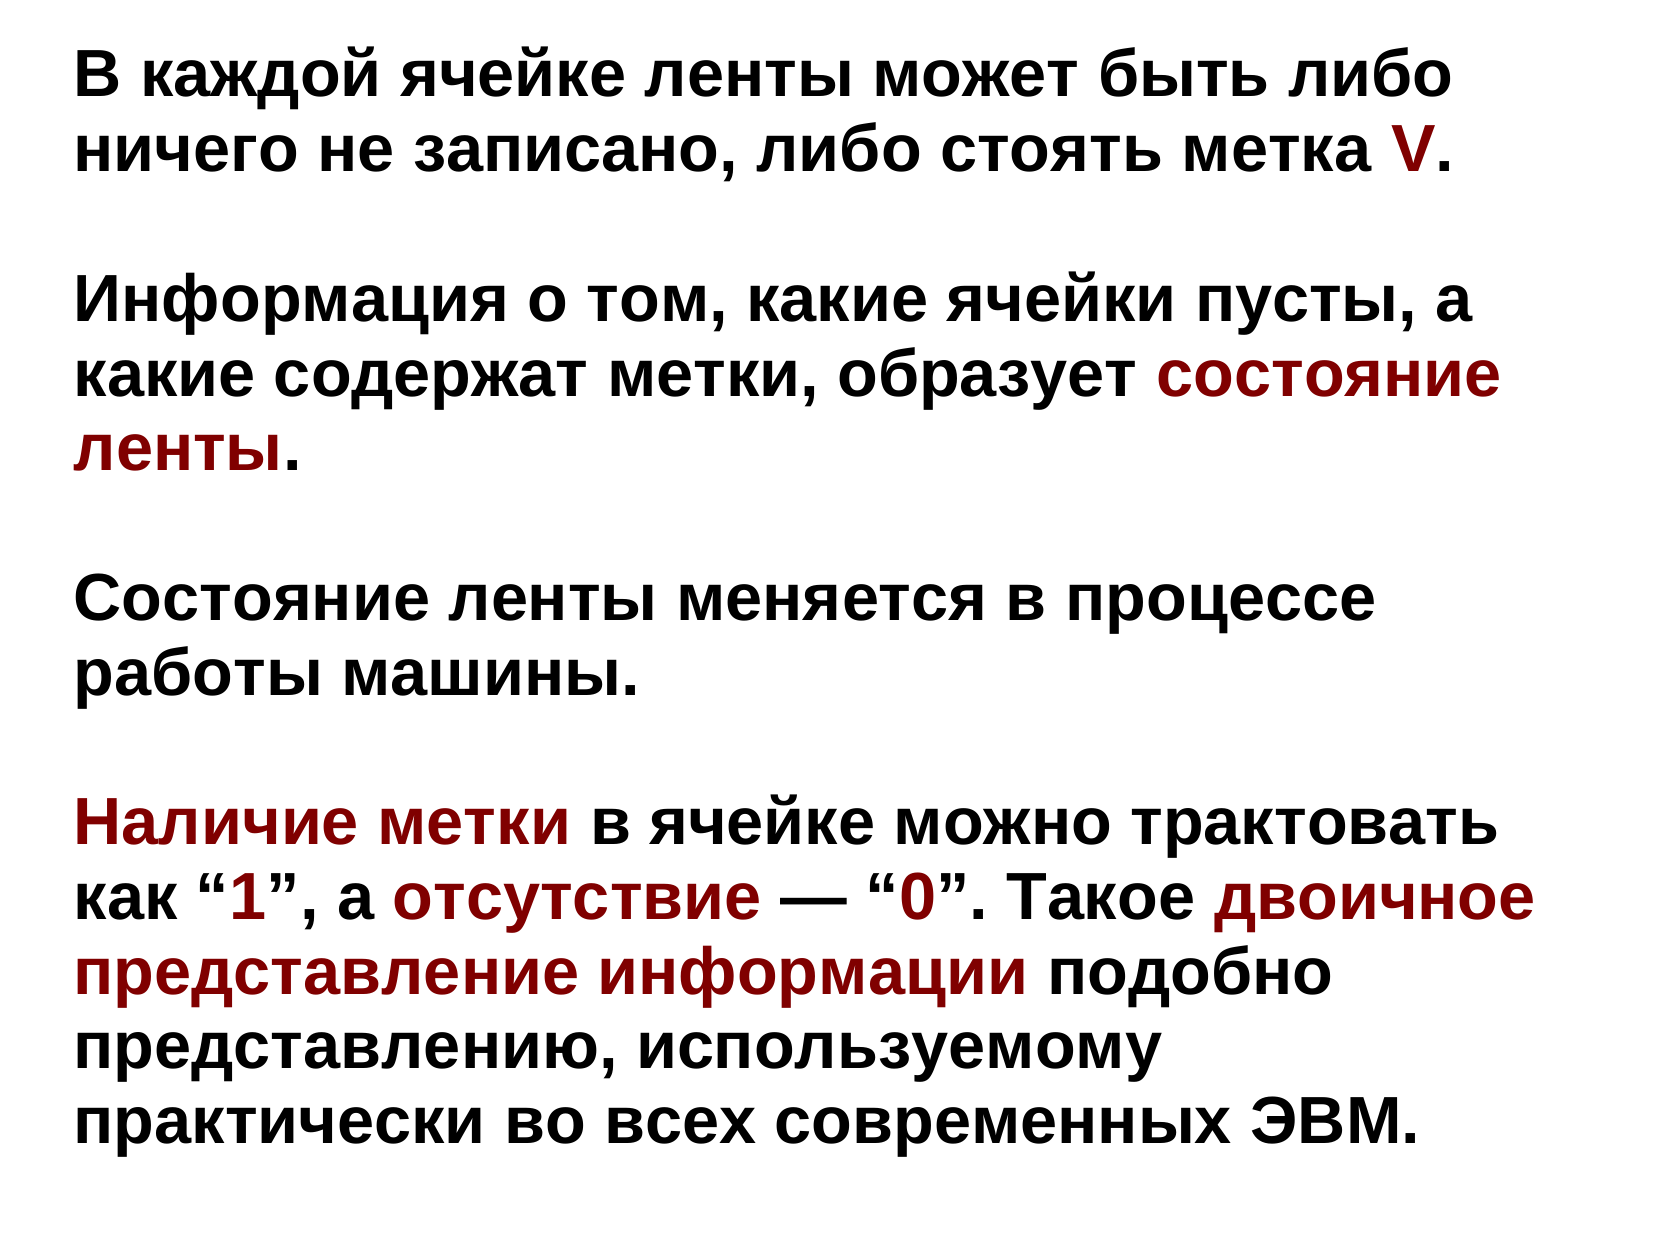

В каждой ячейке ленты может быть либо ничего не записано, либо стоять метка V.
Информация о том, какие ячейки пусты, а какие содержат метки, образует состояние ленты.
Состояние ленты меняется в процессе работы машины.
Наличие метки в ячейке можно трактовать как “1”, а отсутствие — “0”. Такое двоичное представление информации подобно представлению, используемому практически во всех современных ЭВМ.